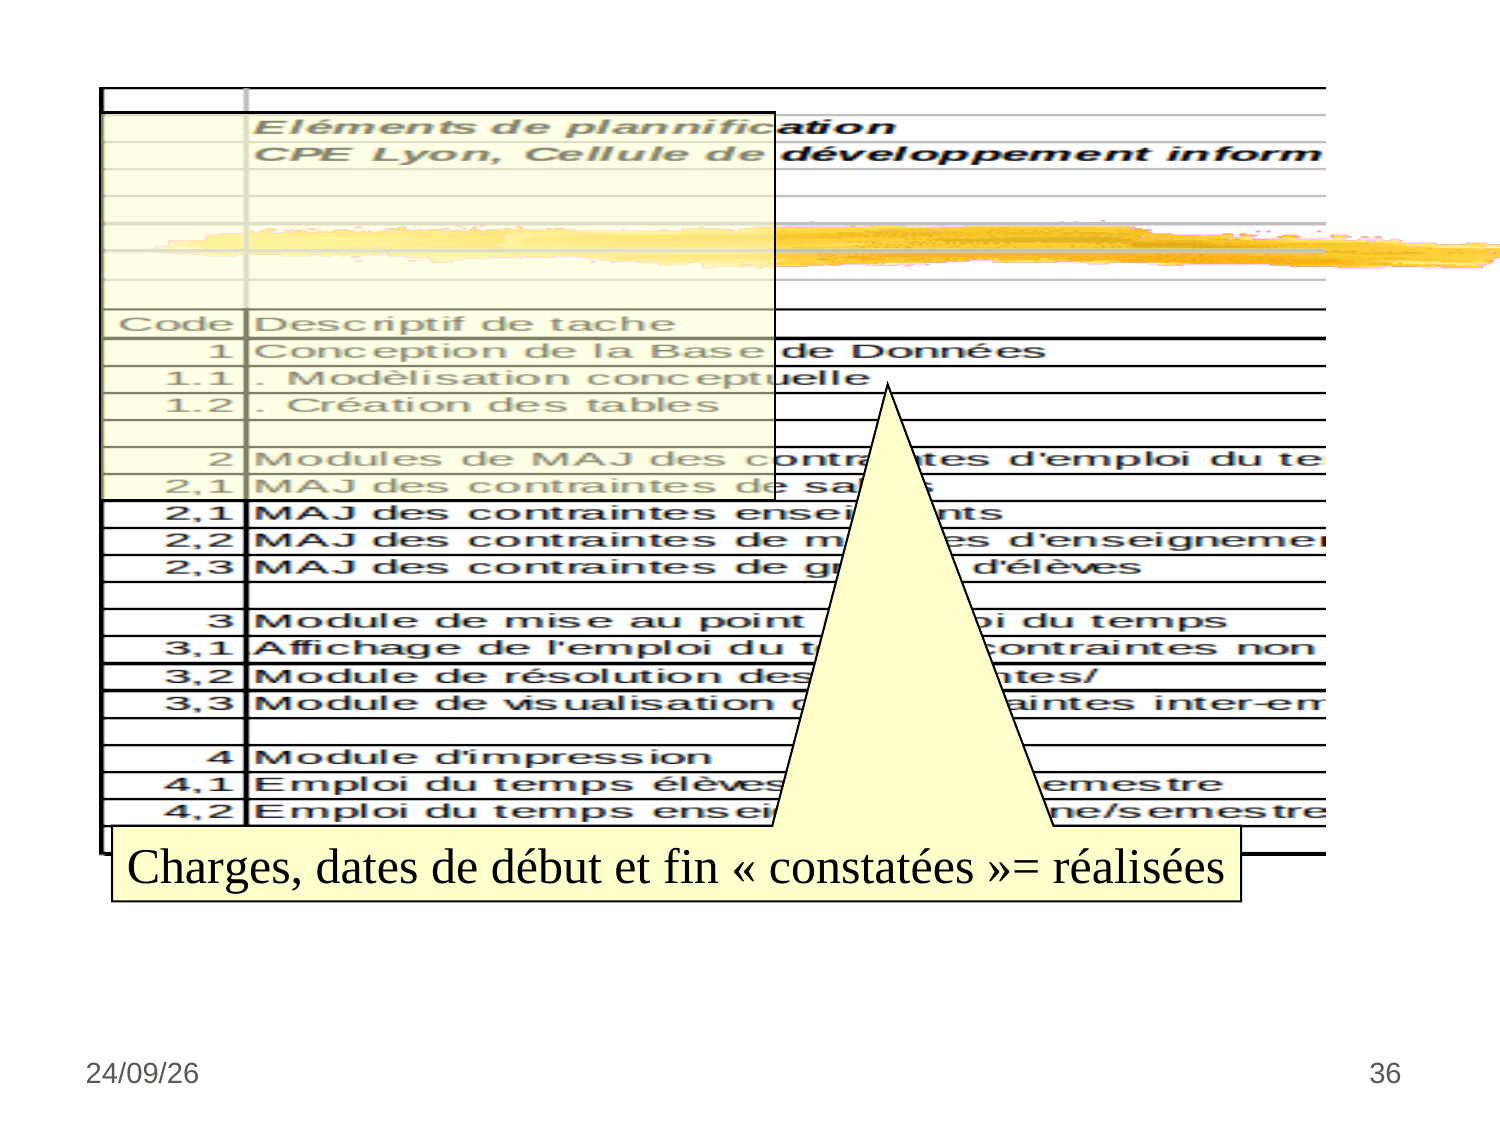

Charges, dates de début et fin « constatées »= réalisées